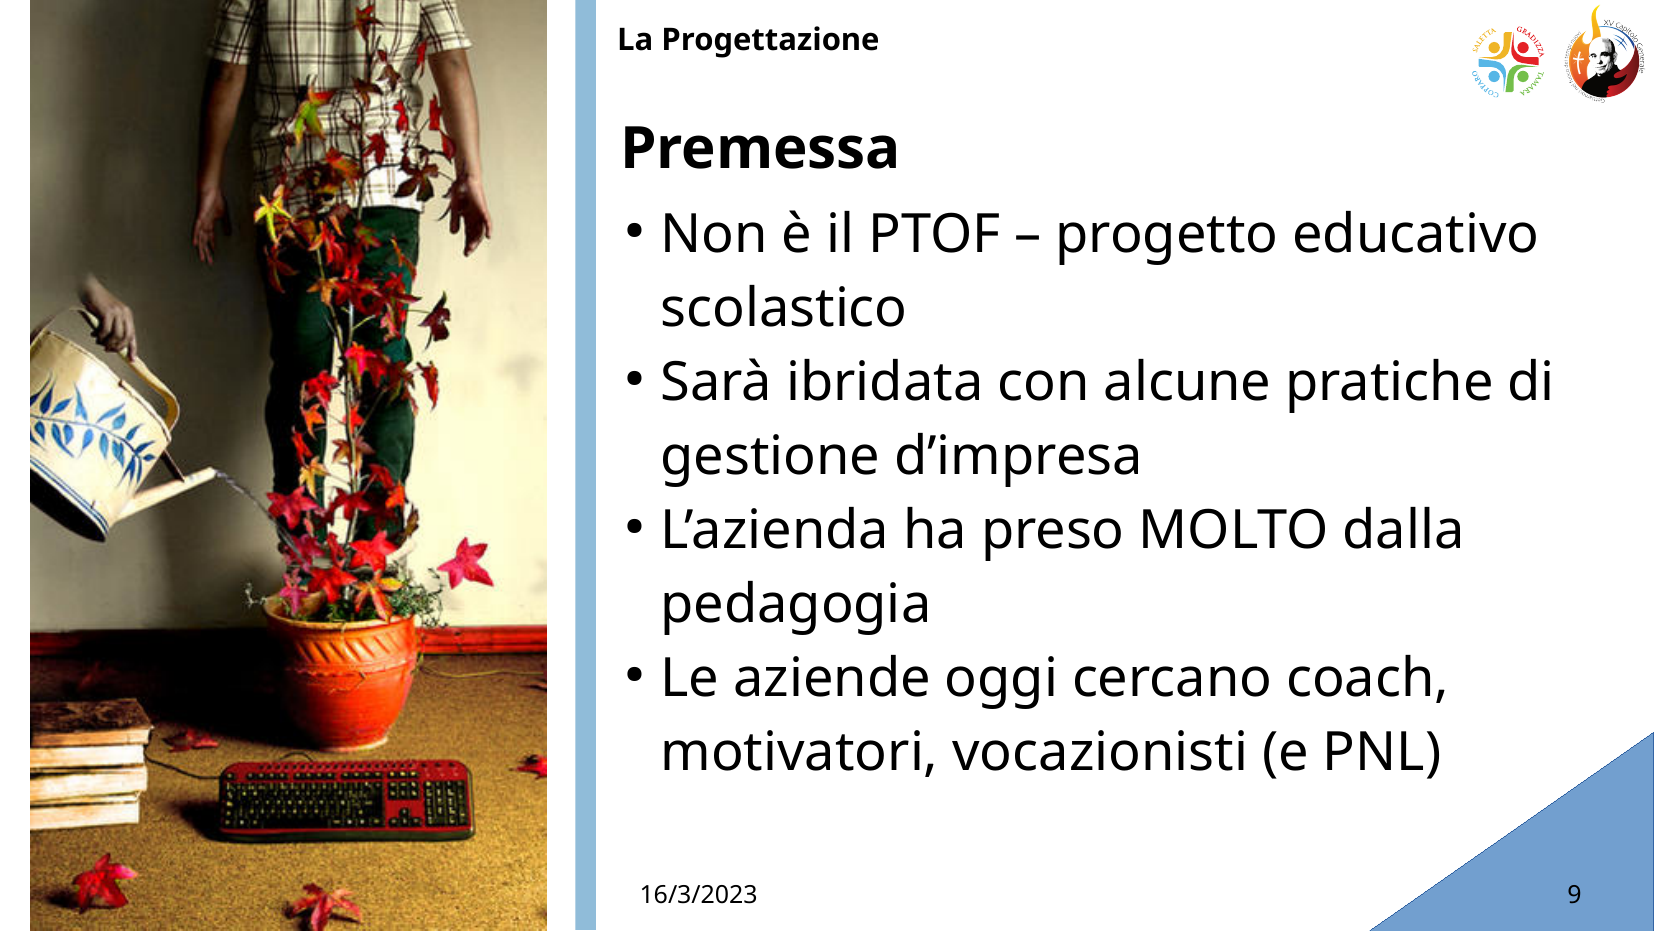

La Progettazione
Premessa
# Non è il PTOF – progetto educativo scolastico
Sarà ibridata con alcune pratiche di gestione d’impresa
L’azienda ha preso MOLTO dalla pedagogia
Le aziende oggi cercano coach, motivatori, vocazionisti (e PNL)